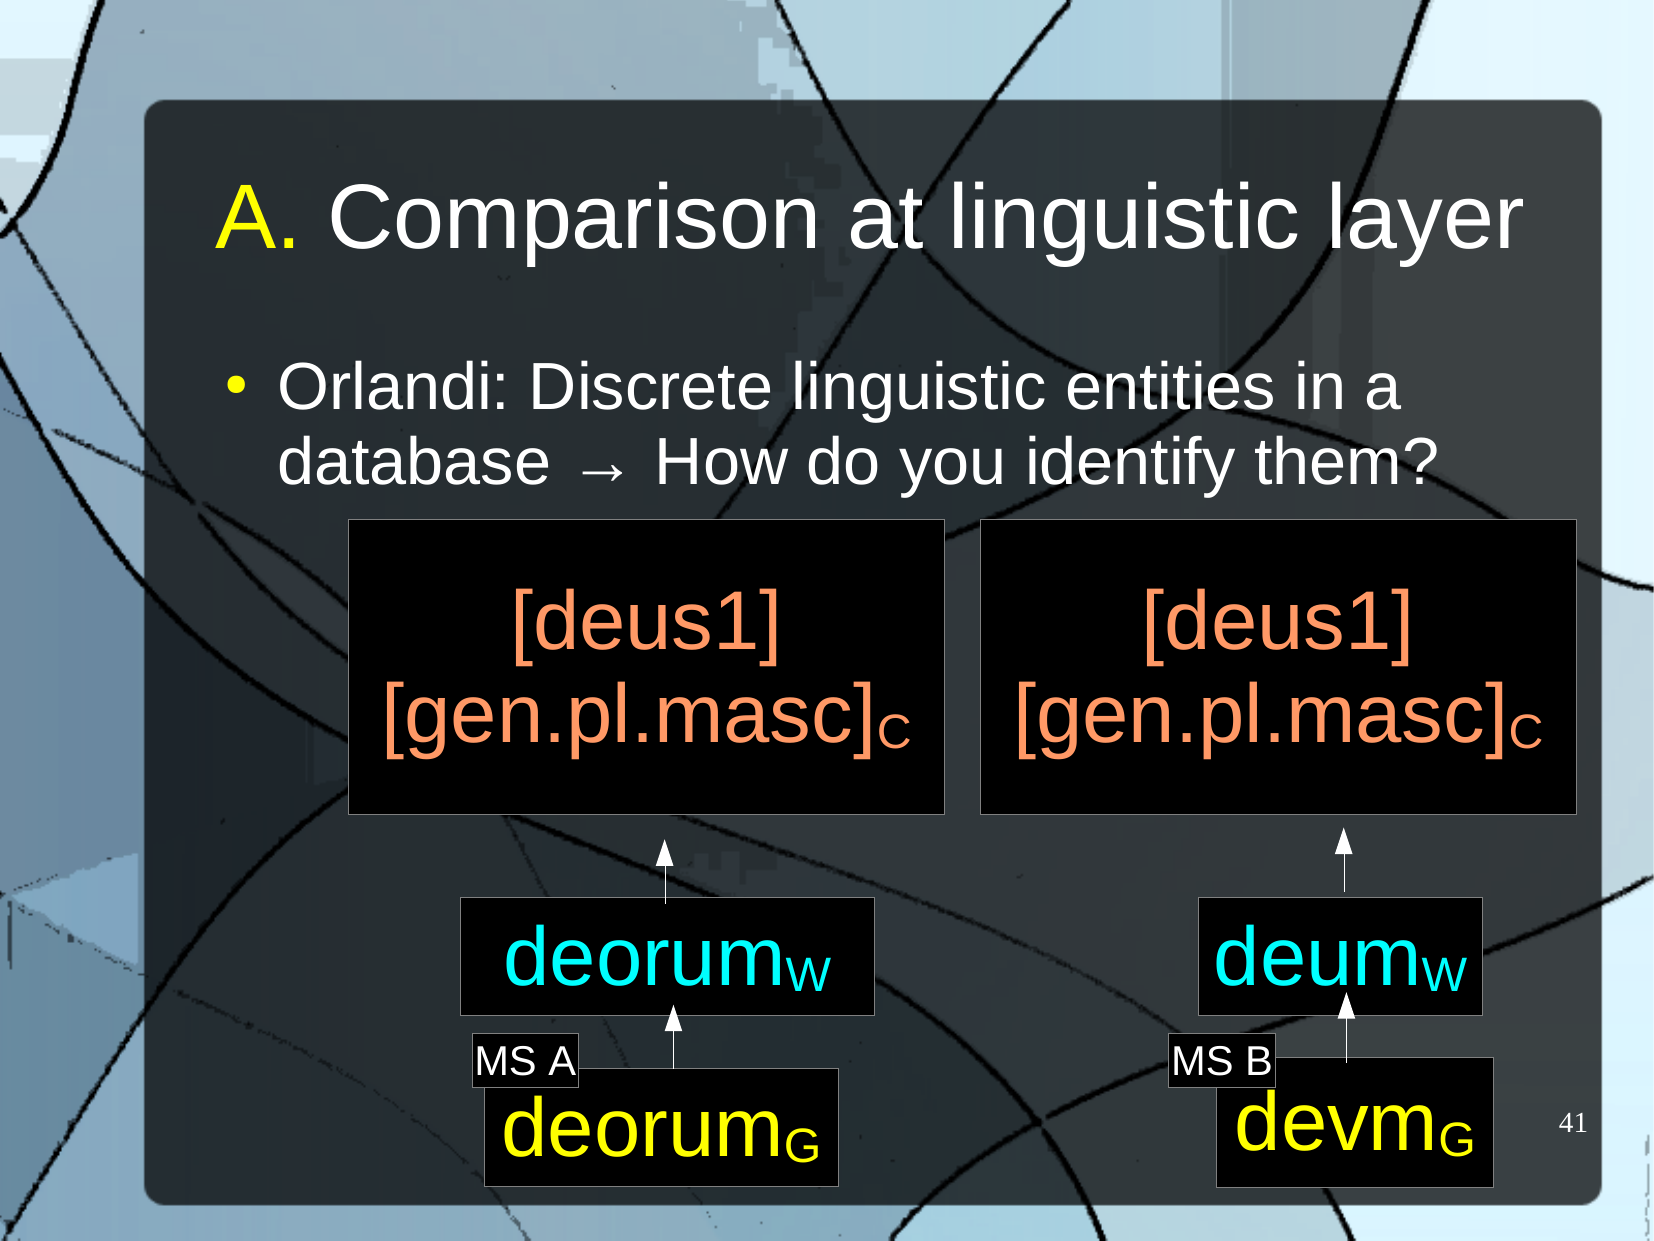

# A. Comparison at linguistic layer
Orlandi: Discrete linguistic entities in a database → How do you identify them?
[deus1]
[gen.pl.masc]C
[deus1]
[gen.pl.masc]C
deumW
deorumW
MS A
MS B
devmG
deorumG
41